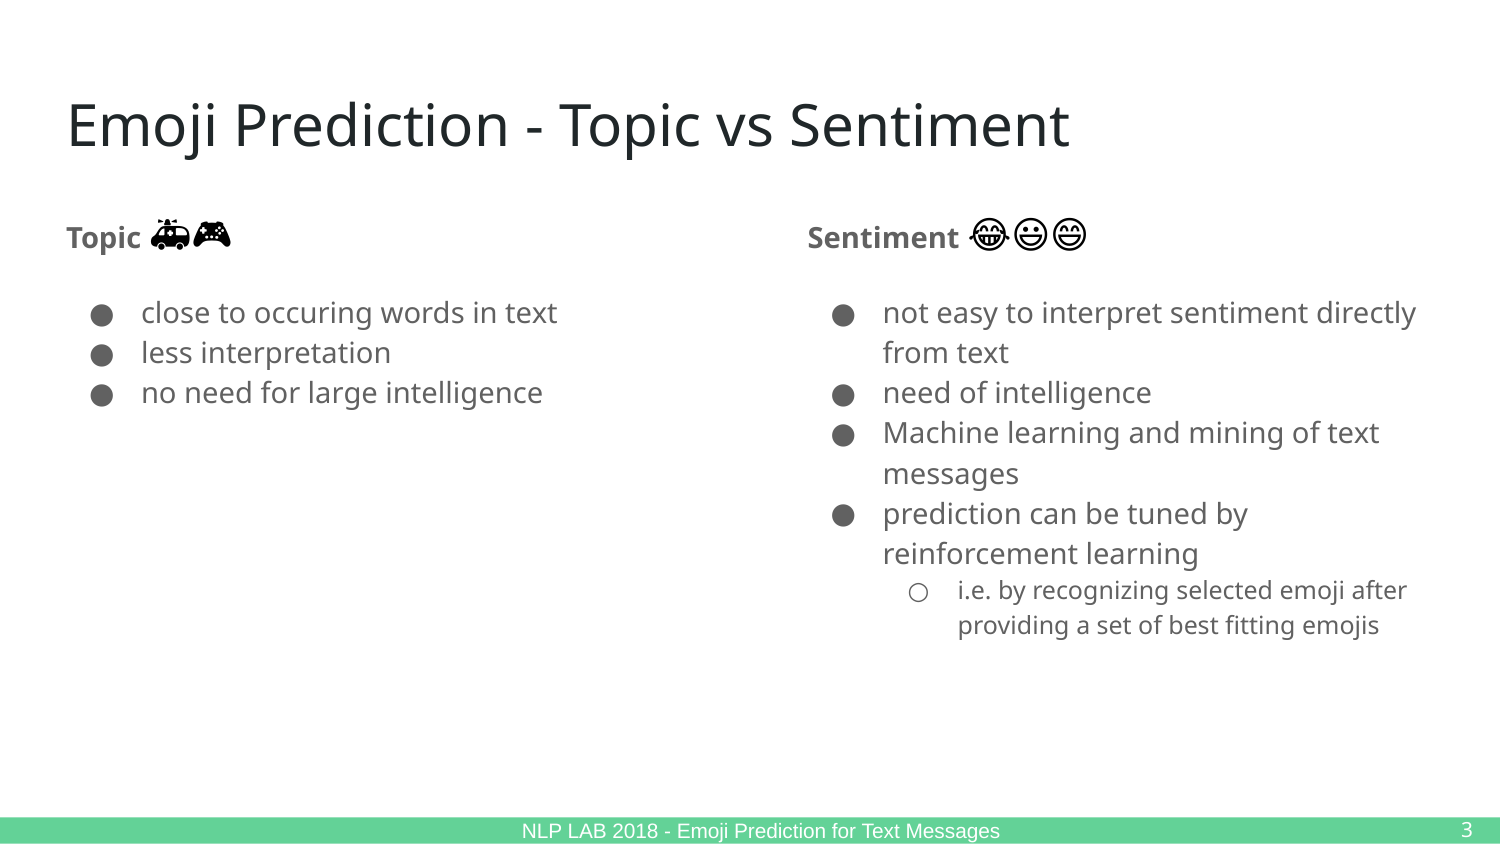

# Emoji Prediction - Topic vs Sentiment
Topic 🚐🚑🚒🎮🎯🎱
close to occuring words in text
less interpretation
no need for large intelligence
Sentiment 😂😃😄
not easy to interpret sentiment directly from text
need of intelligence
Machine learning and mining of text messages
prediction can be tuned by reinforcement learning
i.e. by recognizing selected emoji after providing a set of best fitting emojis